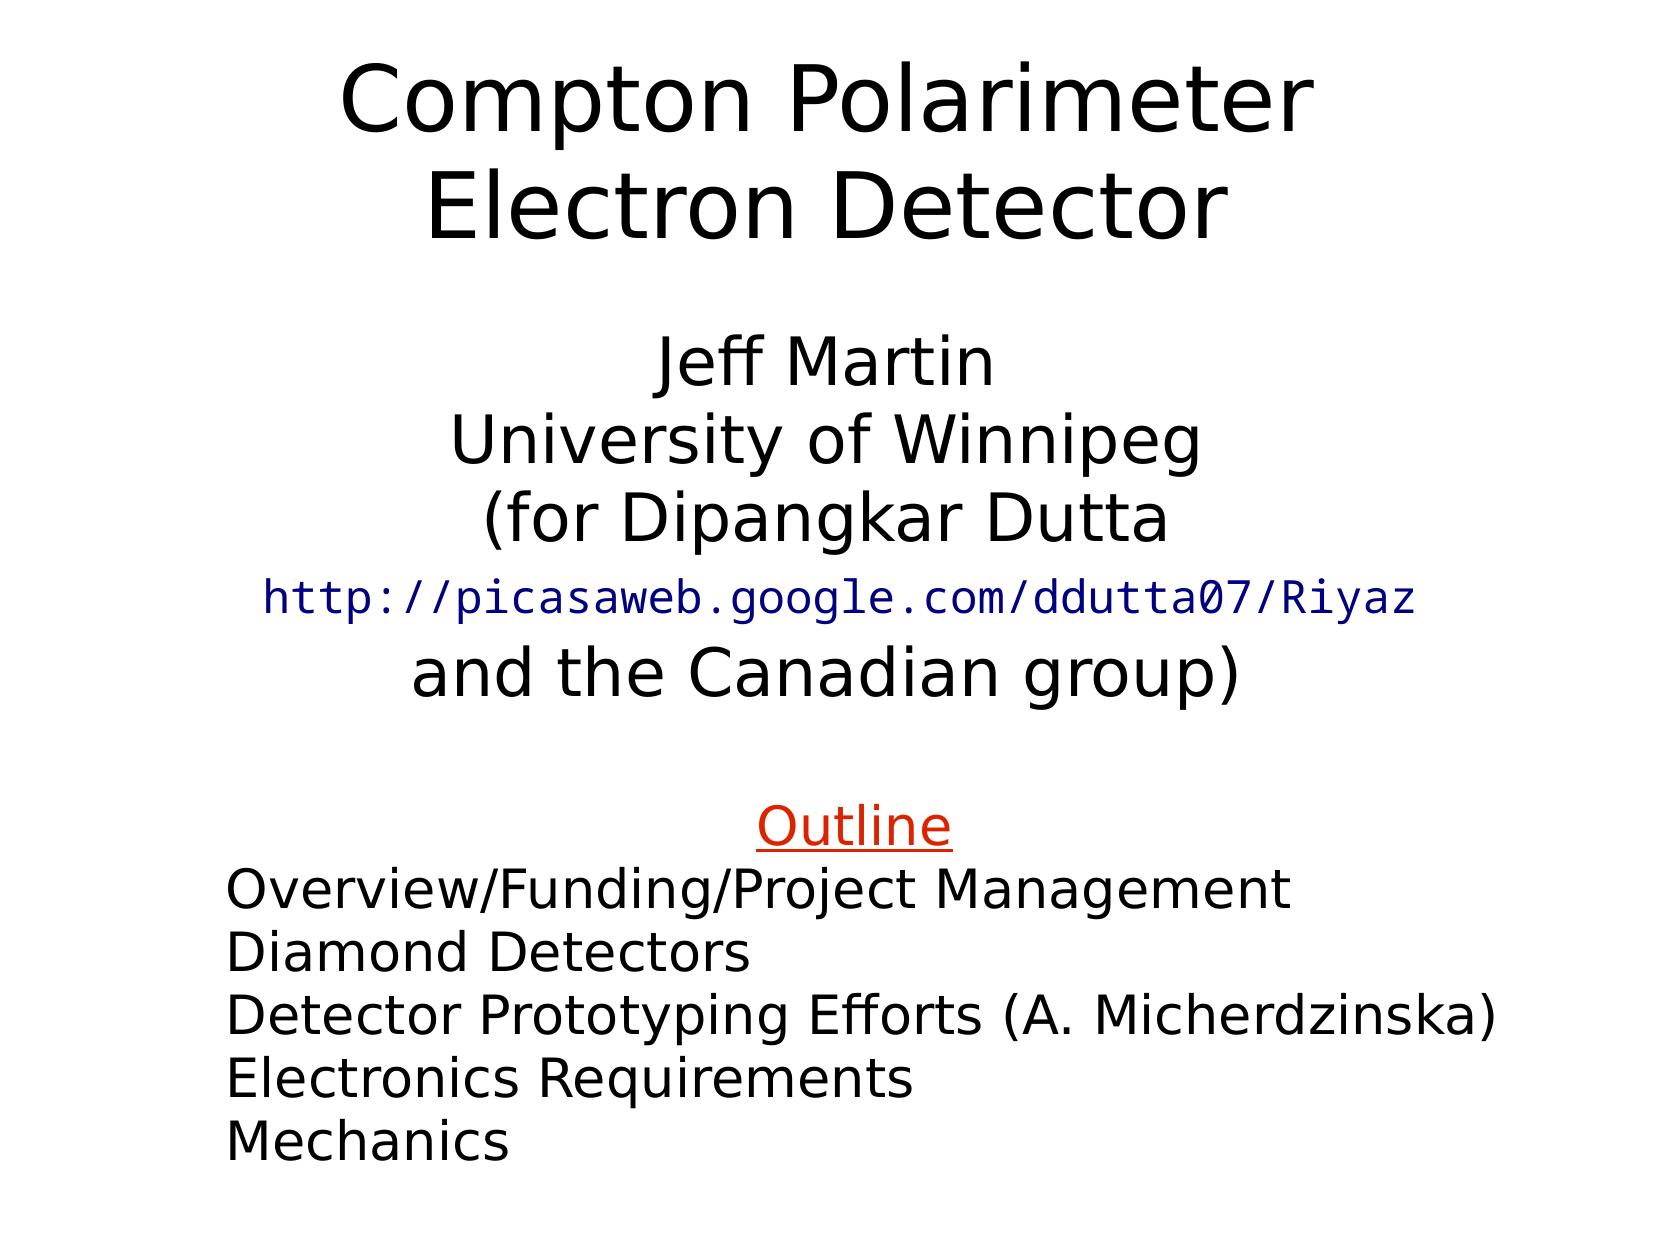

# Compton Polarimeter Electron Detector
Jeff Martin
University of Winnipeg
(for Dipangkar Dutta
and the Canadian group)
http://picasaweb.google.com/ddutta07/Riyaz
Outline
 Overview/Funding/Project Management
 Diamond Detectors
 Detector Prototyping Efforts (A. Micherdzinska)
 Electronics Requirements
 Mechanics